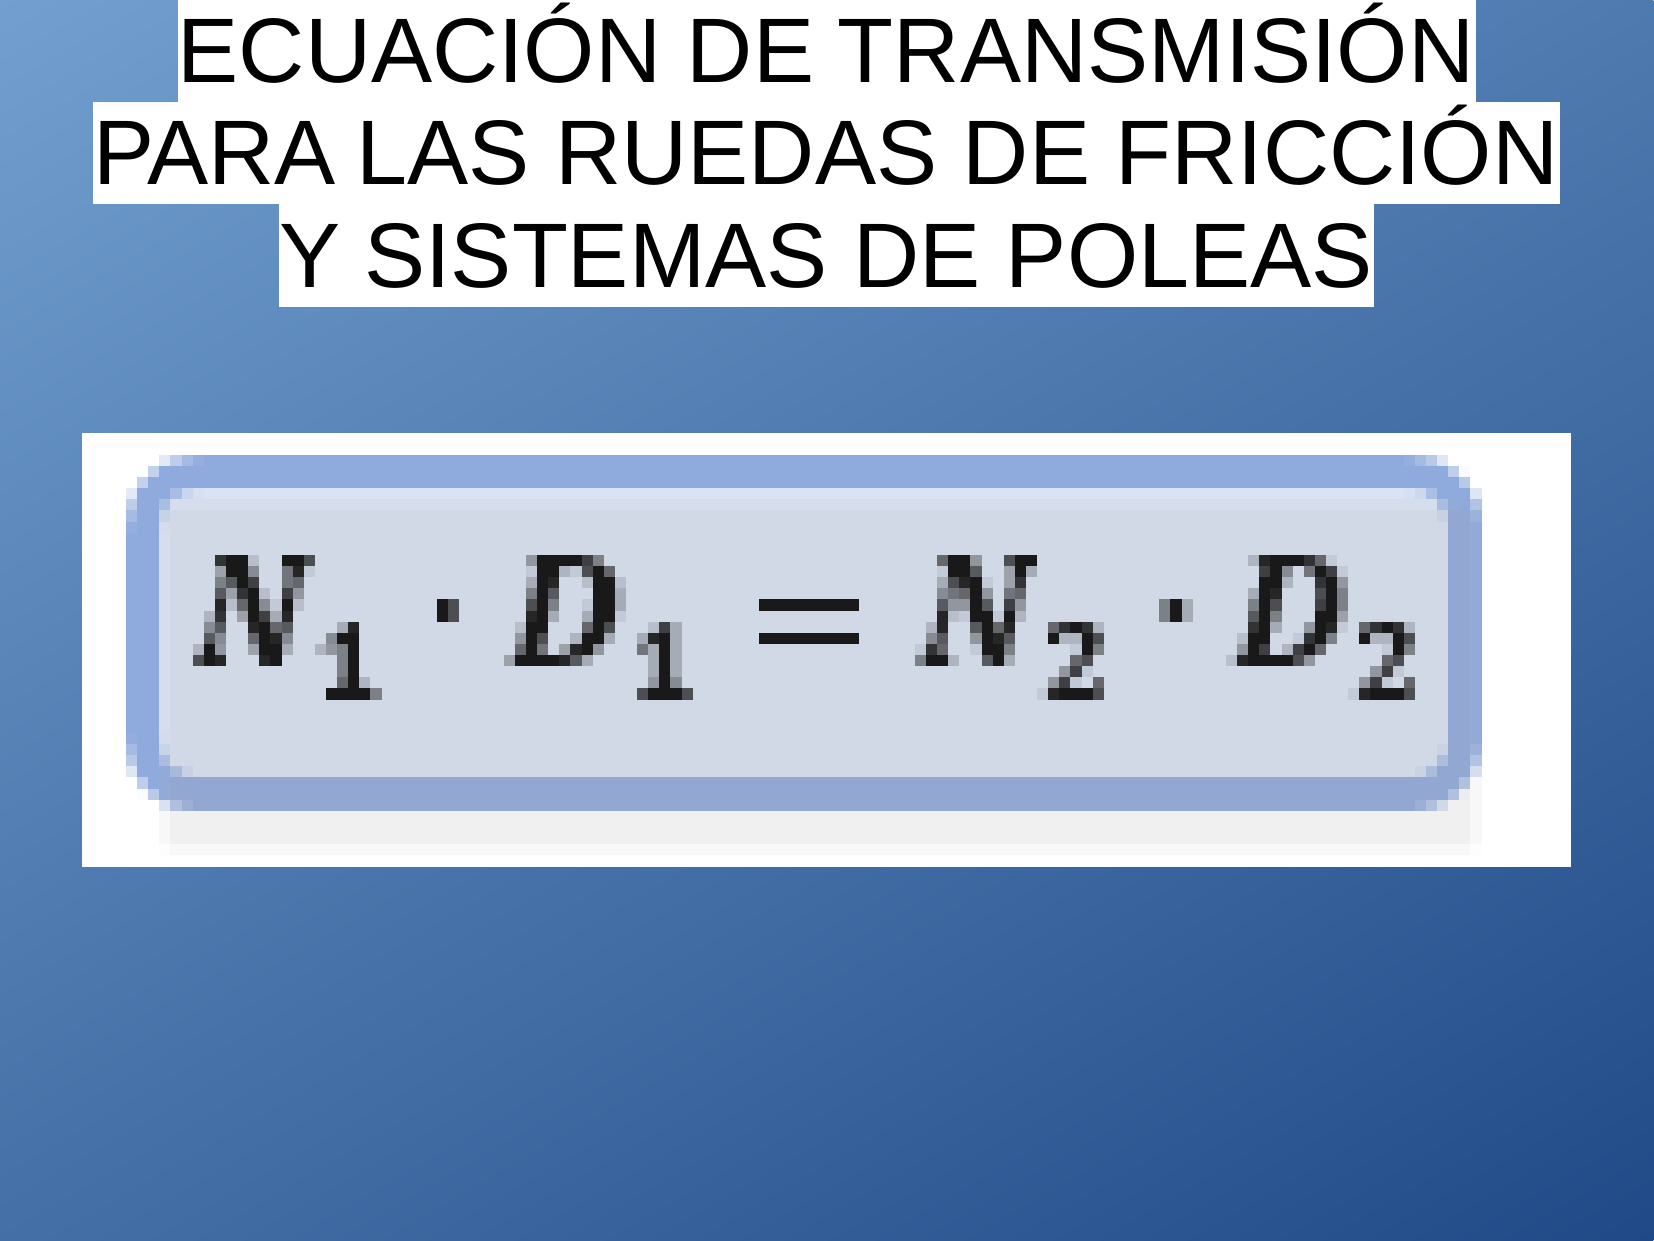

# ECUACIÓN DE TRANSMISIÓN PARA LAS RUEDAS DE FRICCIÓN Y SISTEMAS DE POLEAS